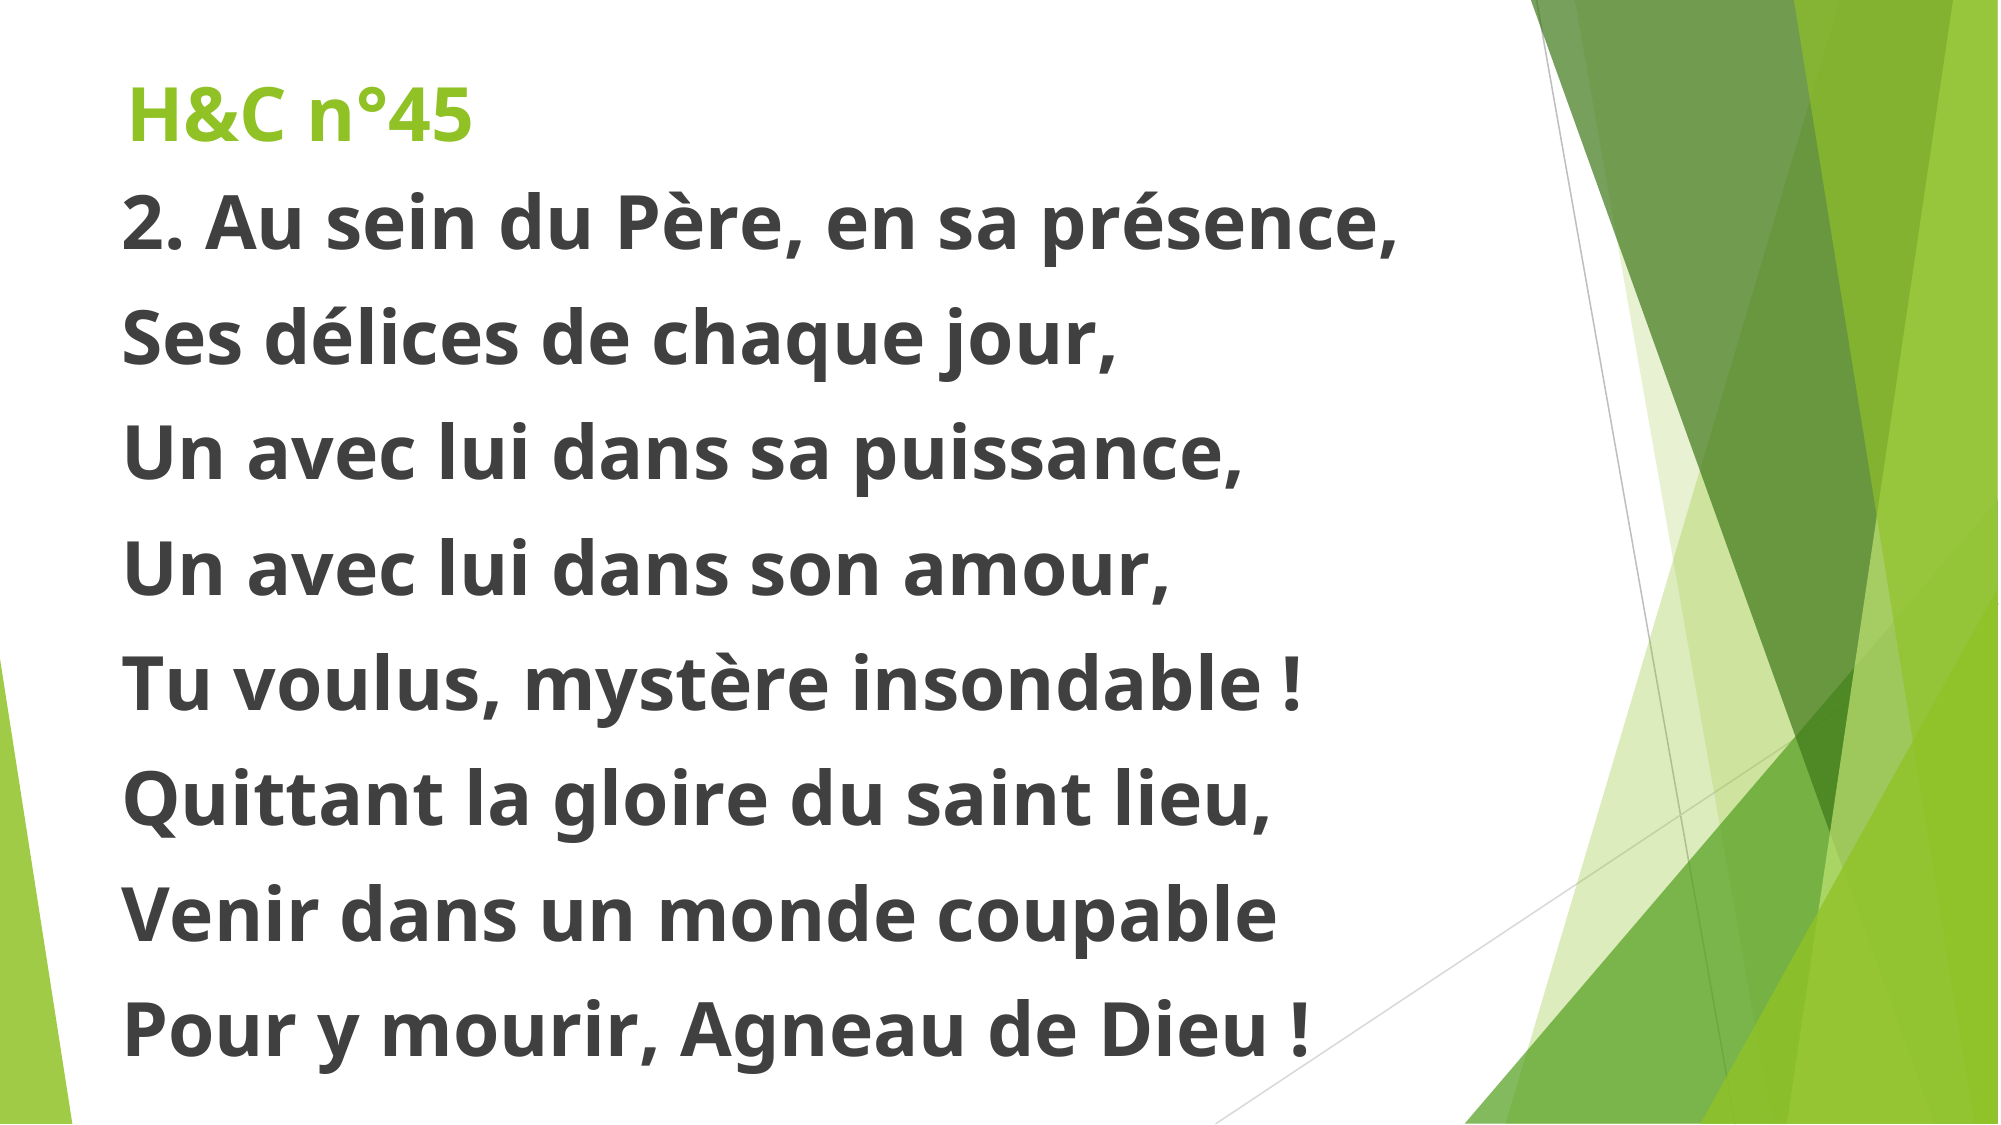

H&C n°45
2. Au sein du Père, en sa présence,
Ses délices de chaque jour,
Un avec lui dans sa puissance,
Un avec lui dans son amour,
Tu voulus, mystère insondable !
Quittant la gloire du saint lieu,
Venir dans un monde coupable
Pour y mourir, Agneau de Dieu !